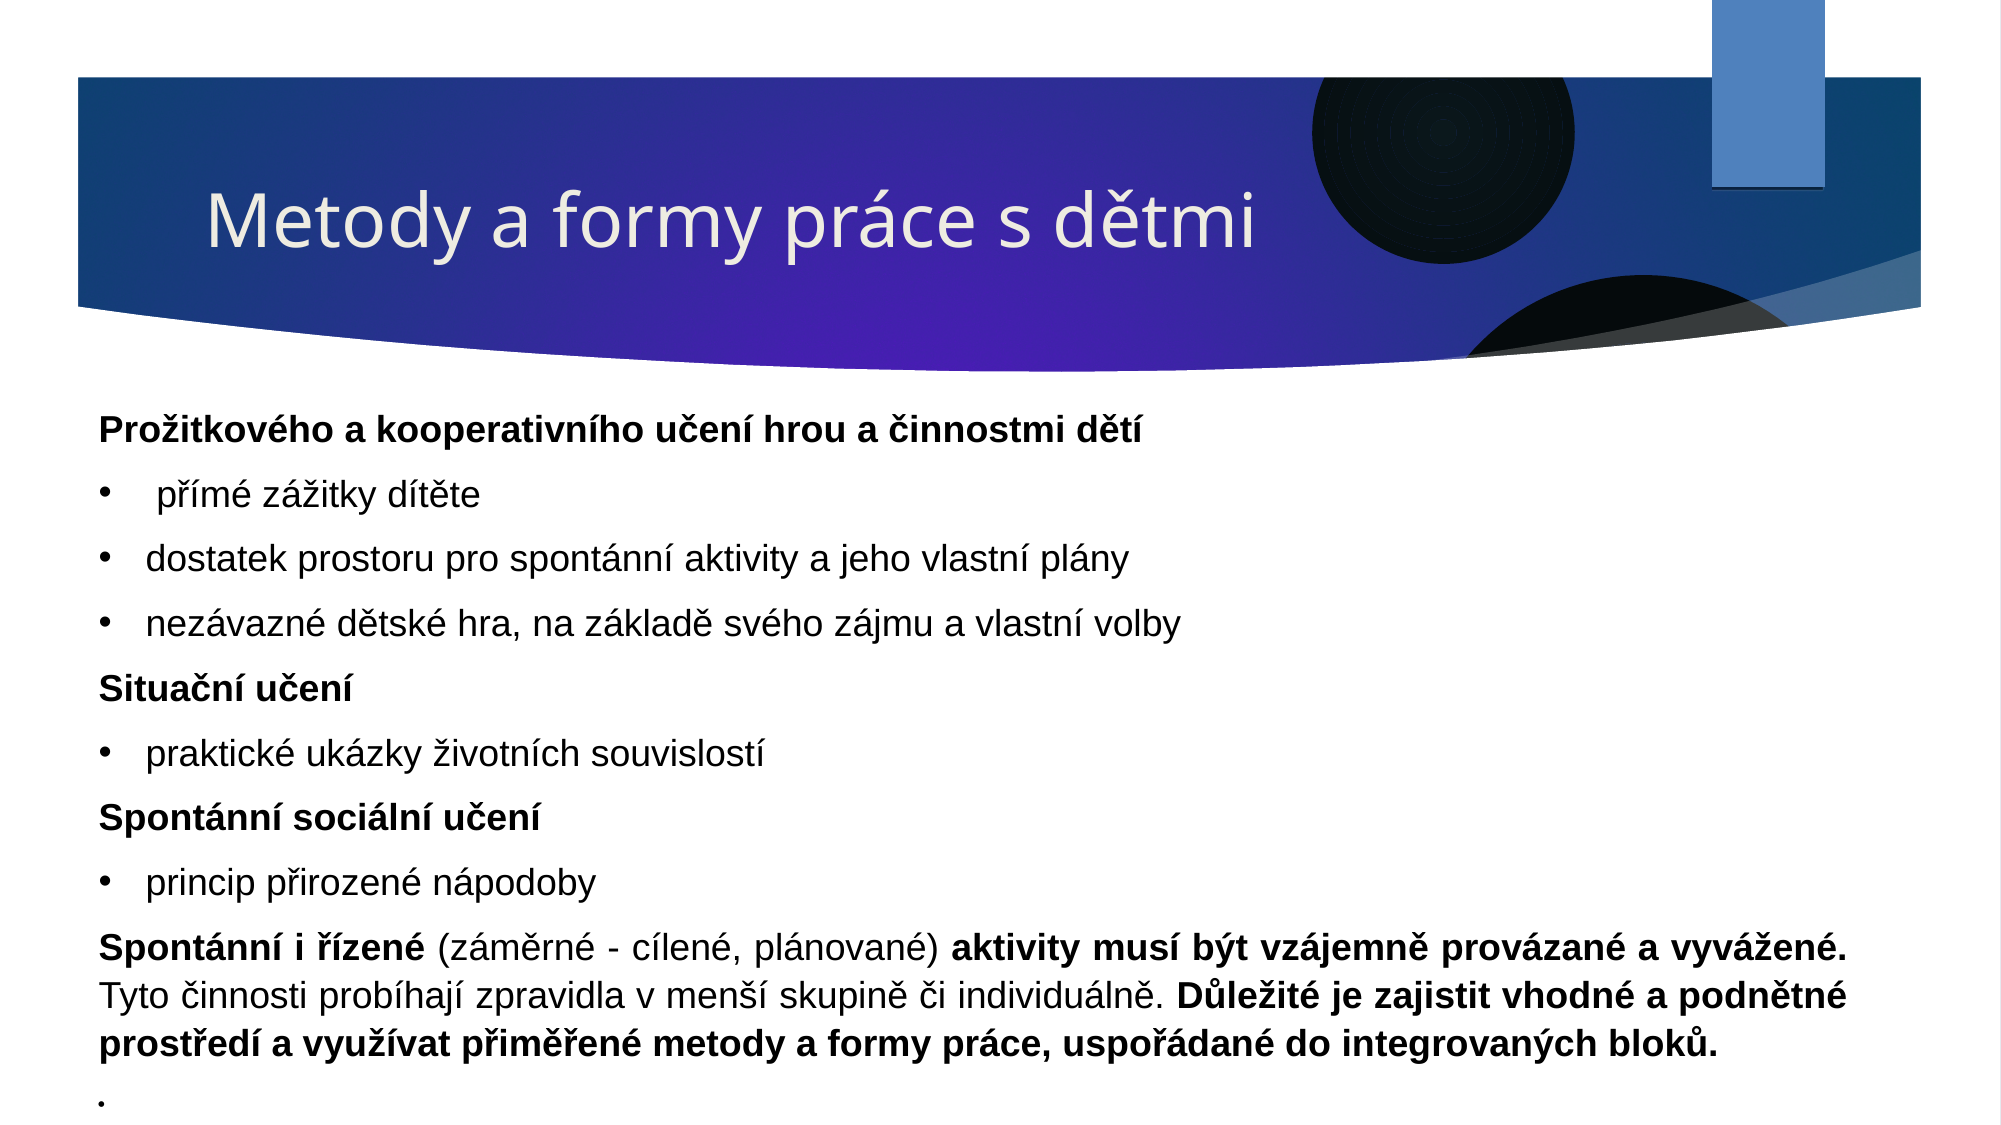

# Metody a formy práce s dětmi
Prožitkového a kooperativního učení hrou a činnostmi dětí
 přímé zážitky dítěte
dostatek prostoru pro spontánní aktivity a jeho vlastní plány
nezávazné dětské hra, na základě svého zájmu a vlastní volby
Situační učení
praktické ukázky životních souvislostí
Spontánní sociální učení
princip přirozené nápodoby
Spontánní i řízené (záměrné - cílené, plánované) aktivity musí být vzájemně provázané a vyvážené. Tyto činnosti probíhají zpravidla v menší skupině či individuálně. Důležité je zajistit vhodné a podnětné prostředí a využívat přiměřené metody a formy práce, uspořádané do integrovaných bloků.